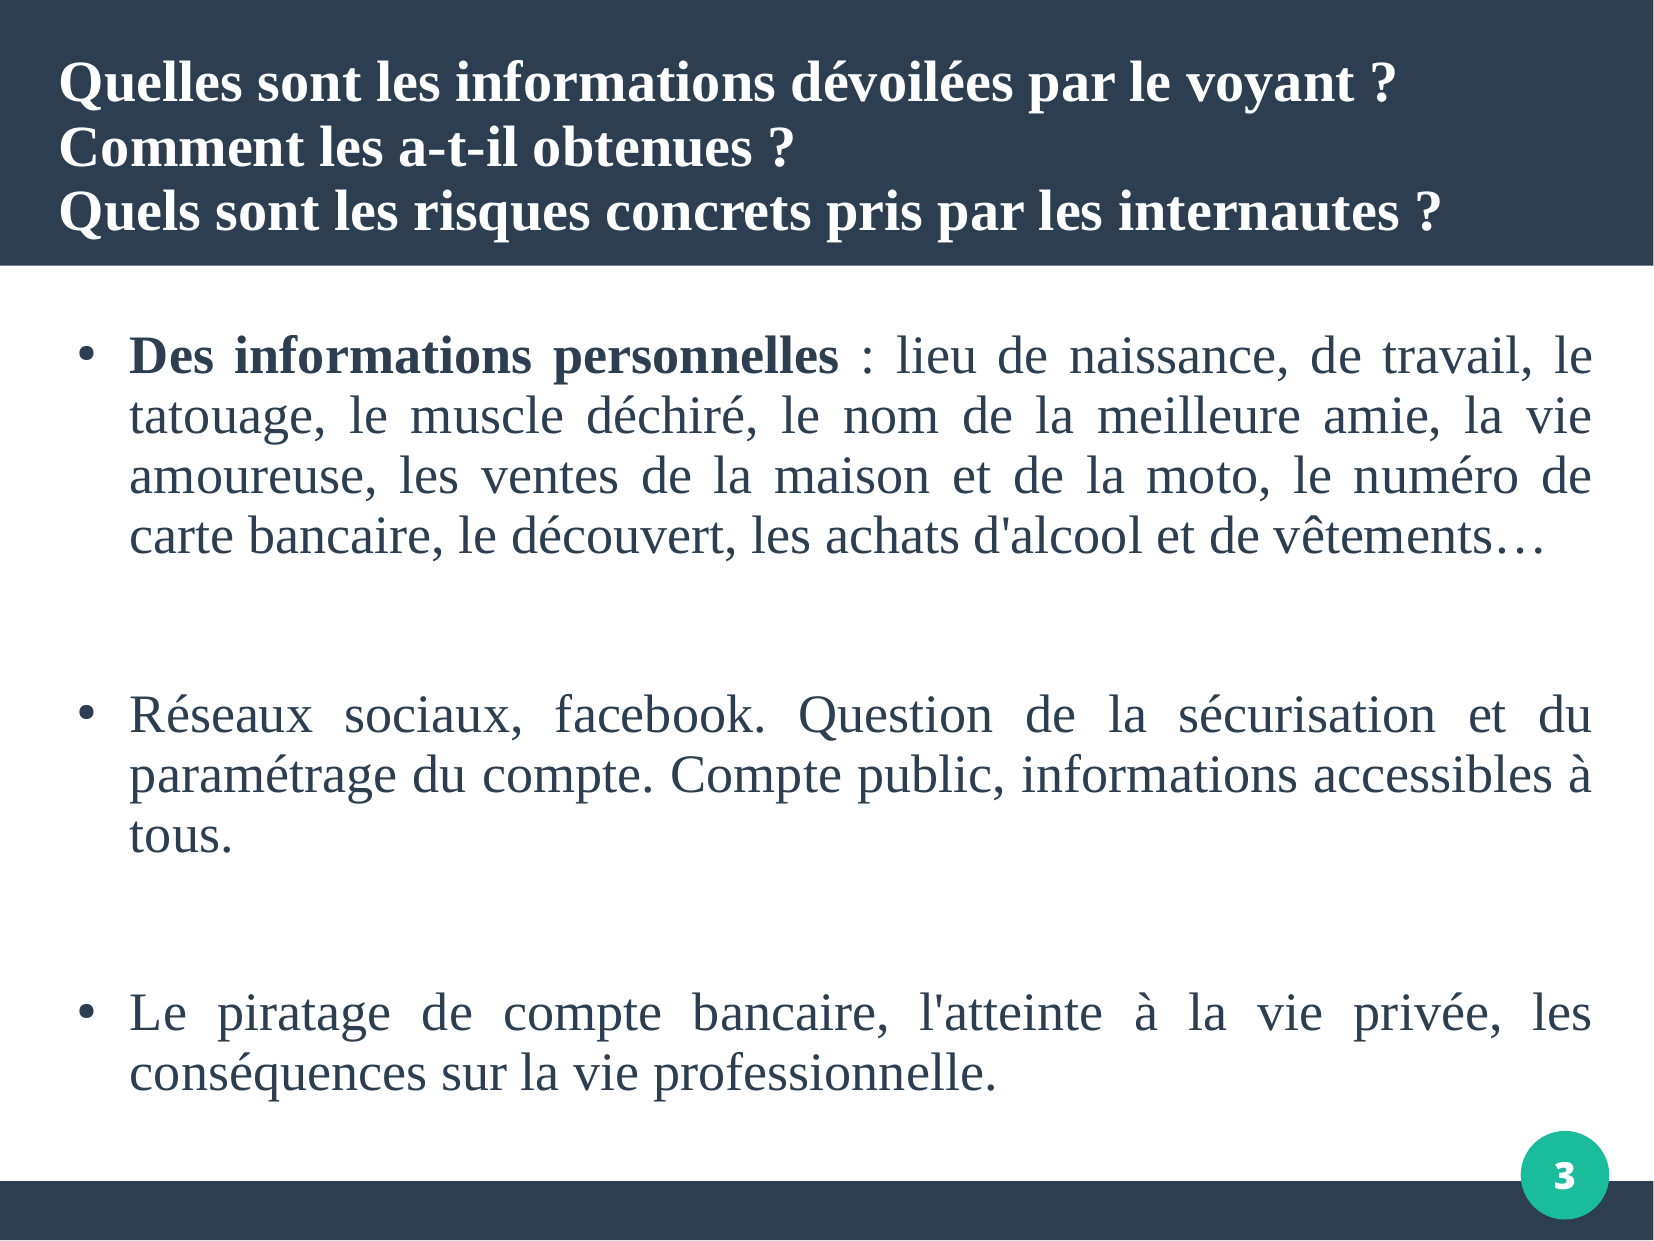

# Quelles sont les informations dévoilées par le voyant ? Comment les a-t-il obtenues ? Quels sont les risques concrets pris par les internautes ?
Des informations personnelles : lieu de naissance, de travail, le tatouage, le muscle déchiré, le nom de la meilleure amie, la vie amoureuse, les ventes de la maison et de la moto, le numéro de carte bancaire, le découvert, les achats d'alcool et de vêtements…
Réseaux sociaux, facebook. Question de la sécurisation et du paramétrage du compte. Compte public, informations accessibles à tous.
Le piratage de compte bancaire, l'atteinte à la vie privée, les conséquences sur la vie professionnelle.
3